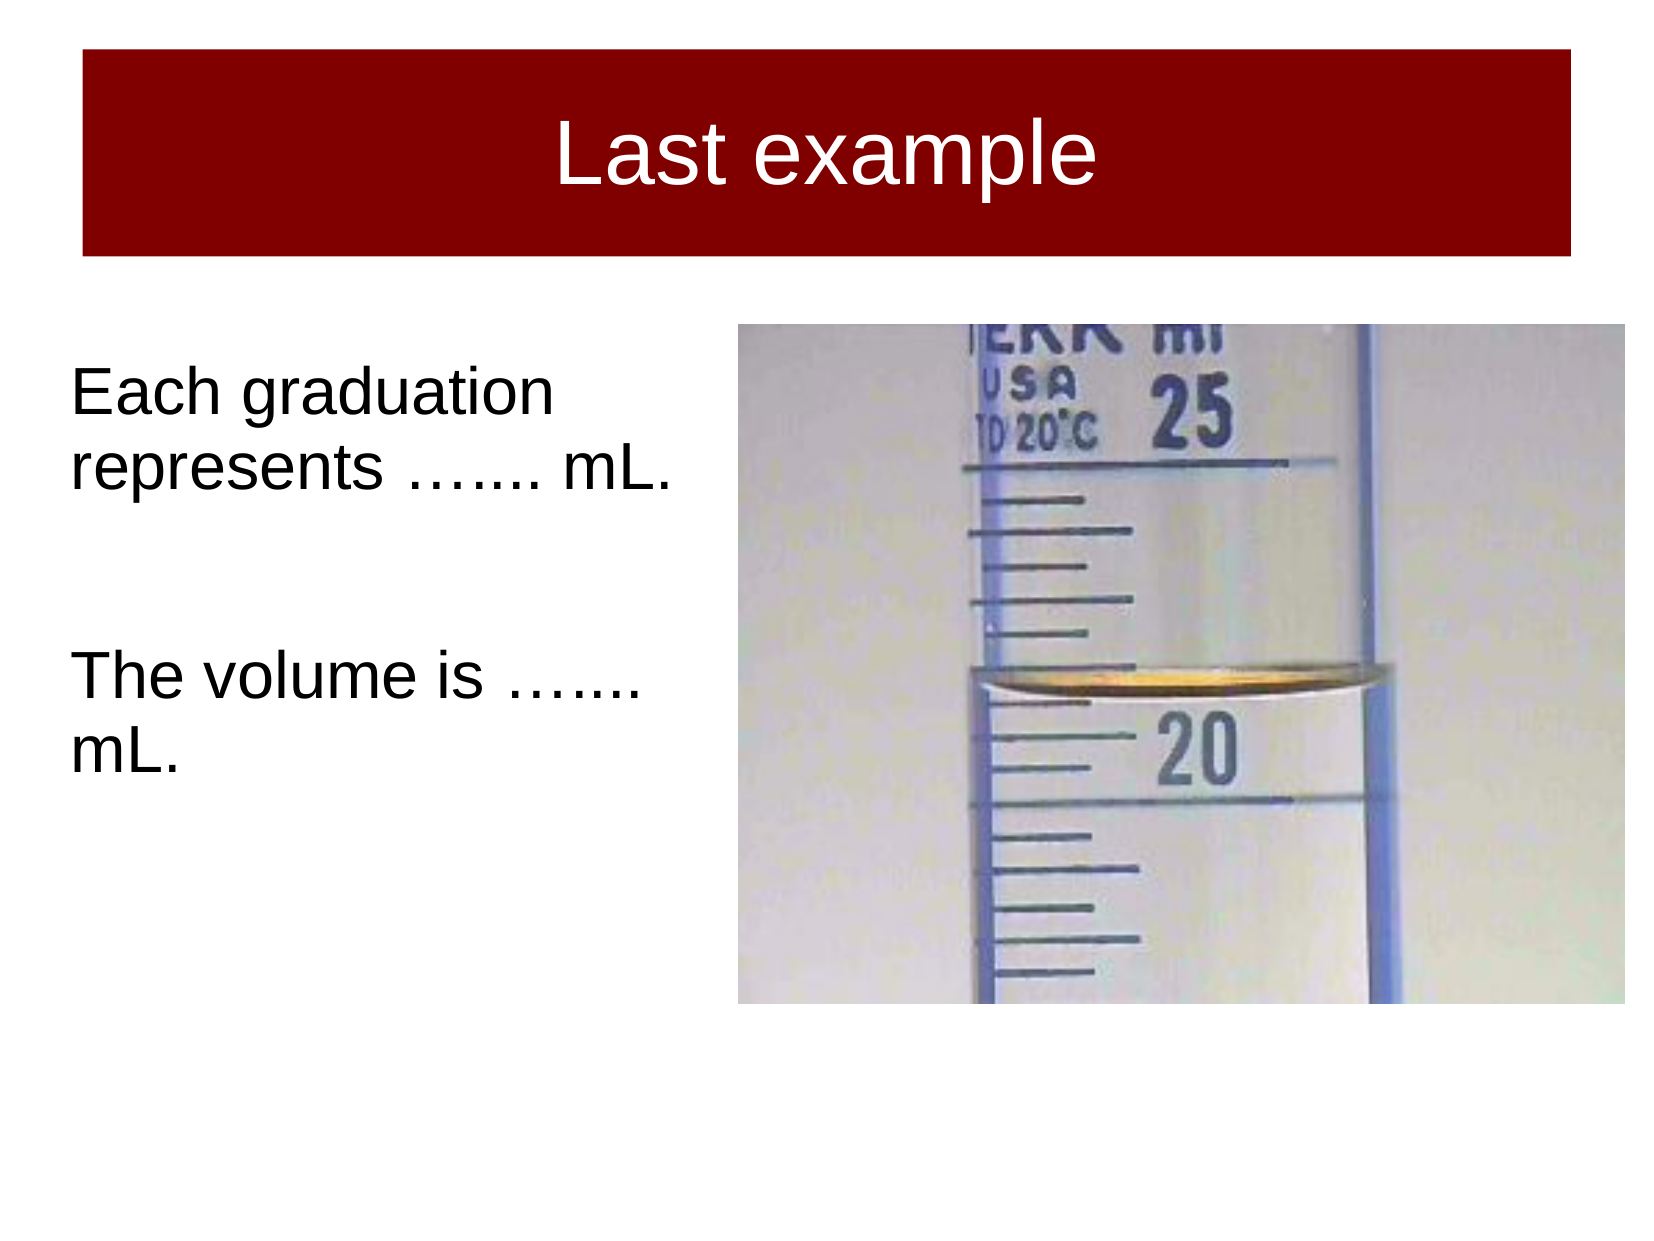

# Last example
Each graduation represents ….... mL.
The volume is ….... mL.